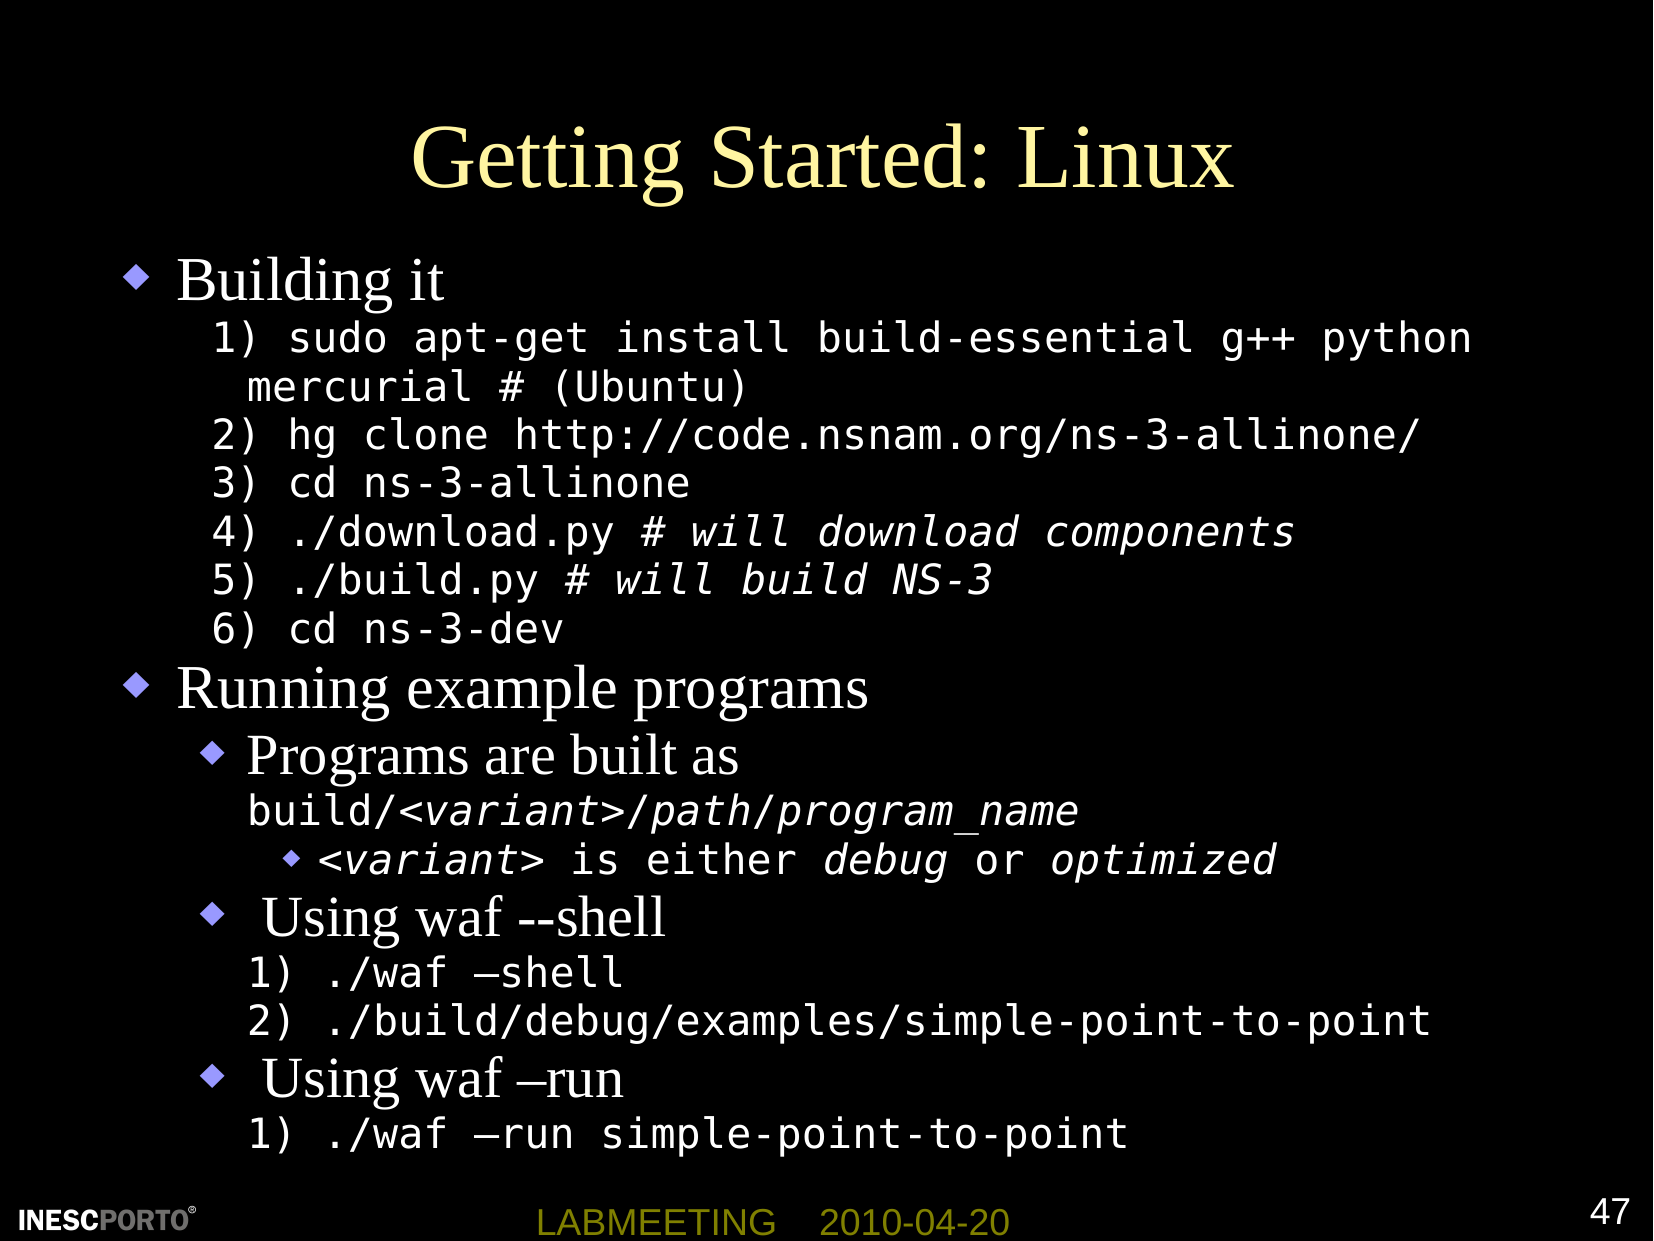

# Getting Started: Linux
Building it
 sudo apt-get install build-essential g++ python mercurial # (Ubuntu)
 hg clone http://code.nsnam.org/ns-3-allinone/
 cd ns-3-allinone
 ./download.py # will download components
 ./build.py # will build NS-3
 cd ns-3-dev
Running example programs
Programs are built as build/<variant>/path/program_name
<variant> is either debug or optimized
 Using waf --shell
 ./waf –shell
 ./build/debug/examples/simple-point-to-point
 Using waf –run
 ./waf –run simple-point-to-point